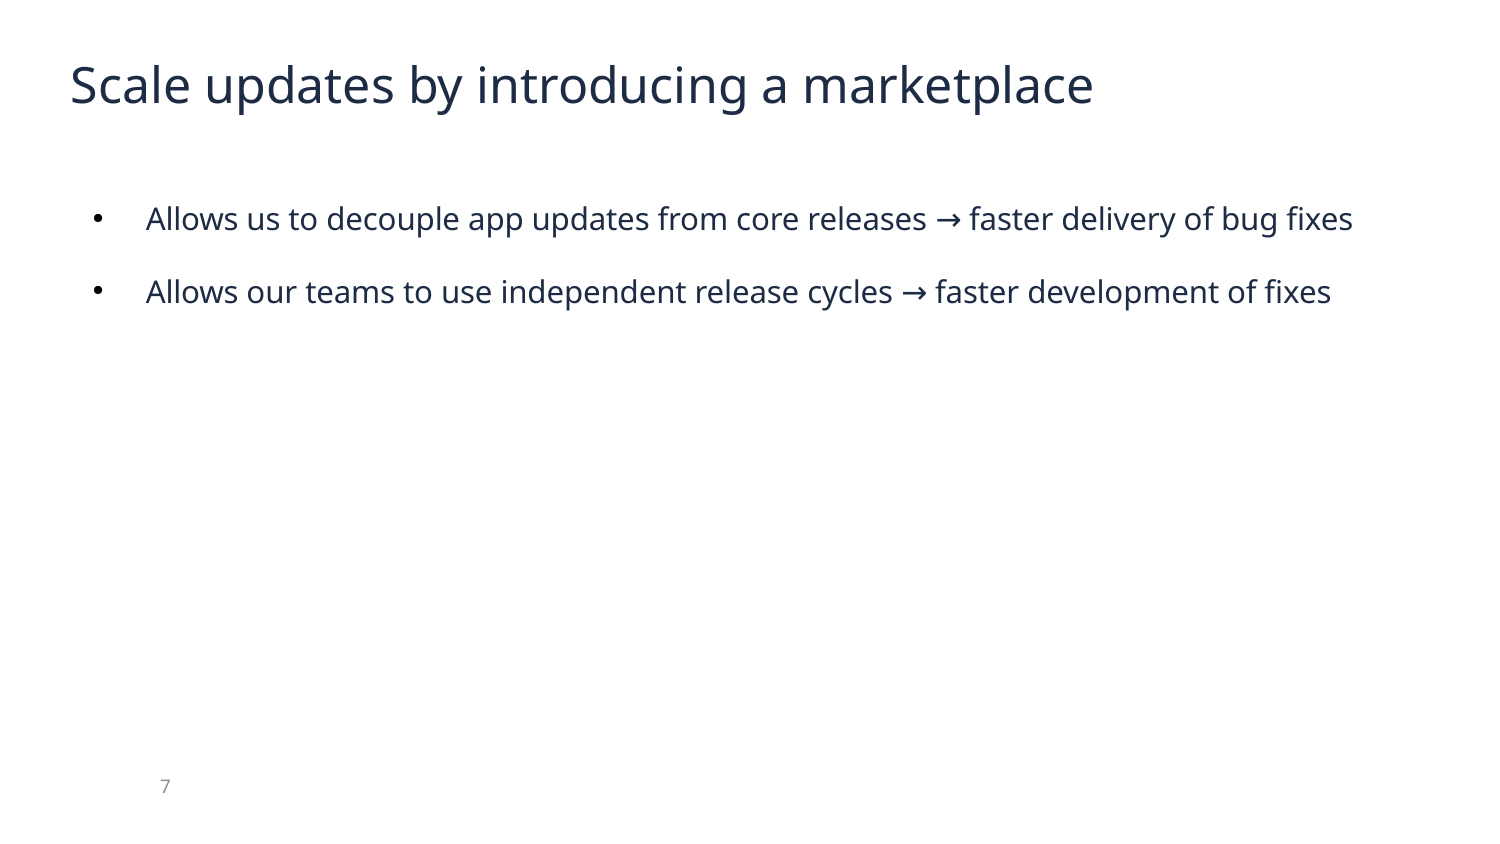

# Scale updates by introducing a marketplace
Allows us to decouple app updates from core releases → faster delivery of bug fixes
Allows our teams to use independent release cycles → faster development of fixes